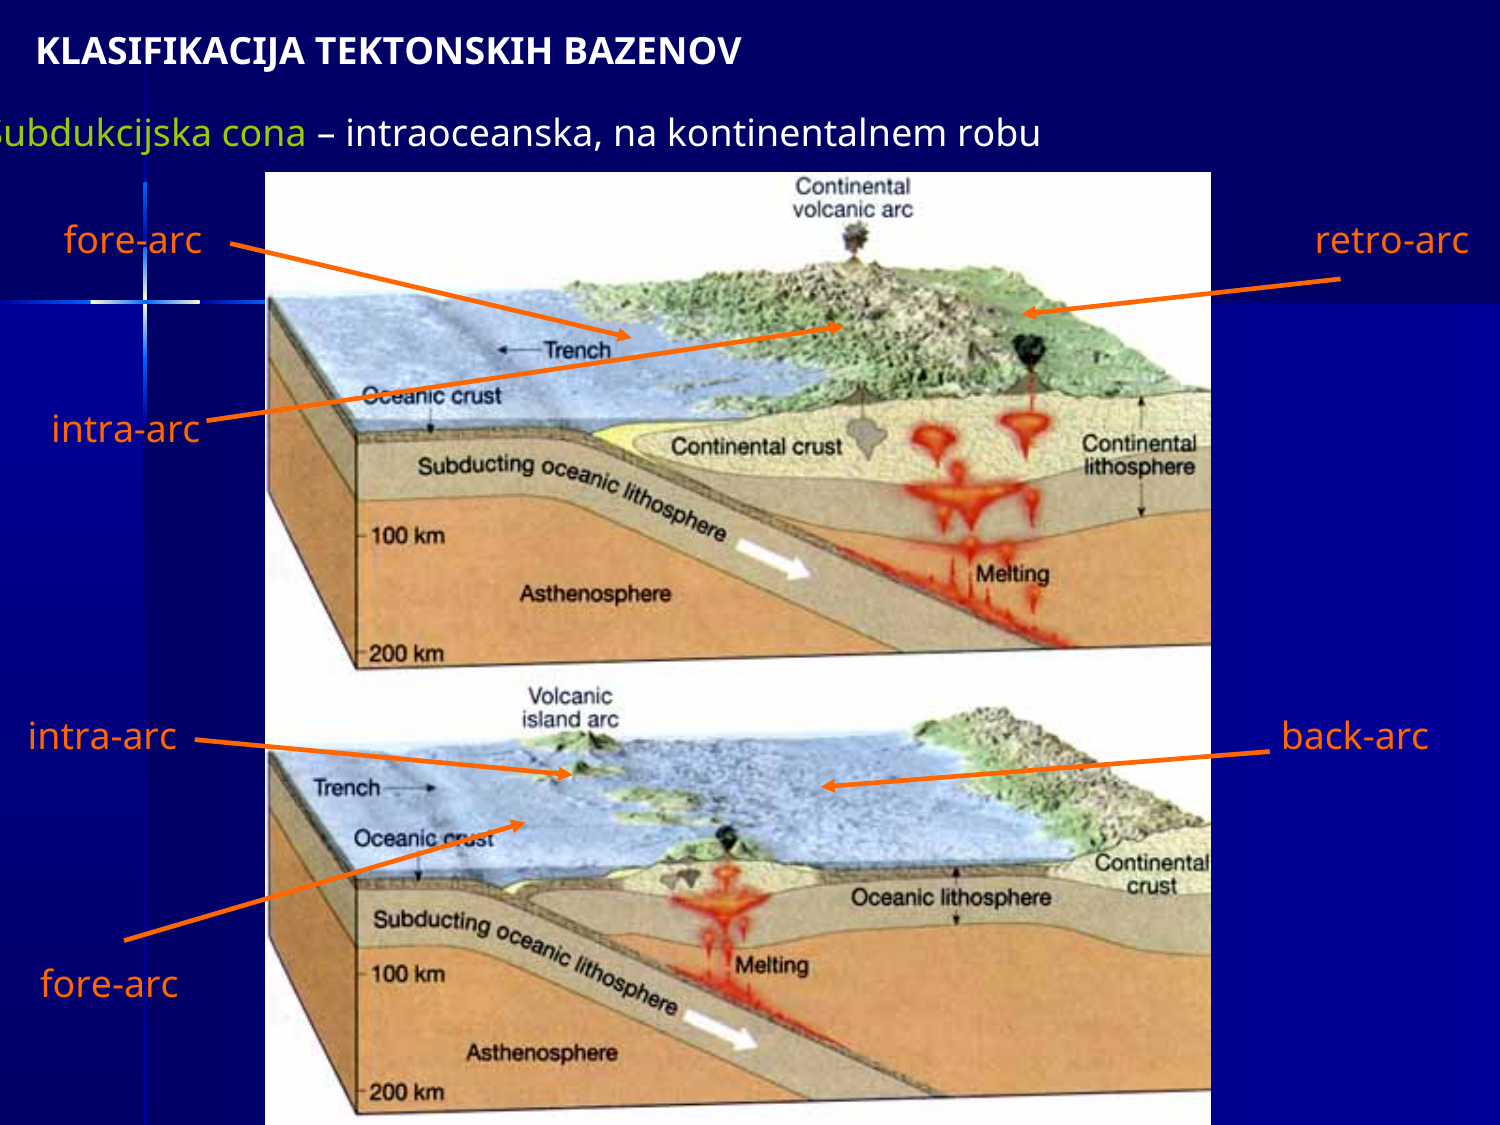

KLASIFIKACIJA TEKTONSKIH BAZENOV
Subdukcijska cona – intraoceanska, na kontinentalnem robu
fore-arc
retro-arc
intra-arc
intra-arc
back-arc
fore-arc